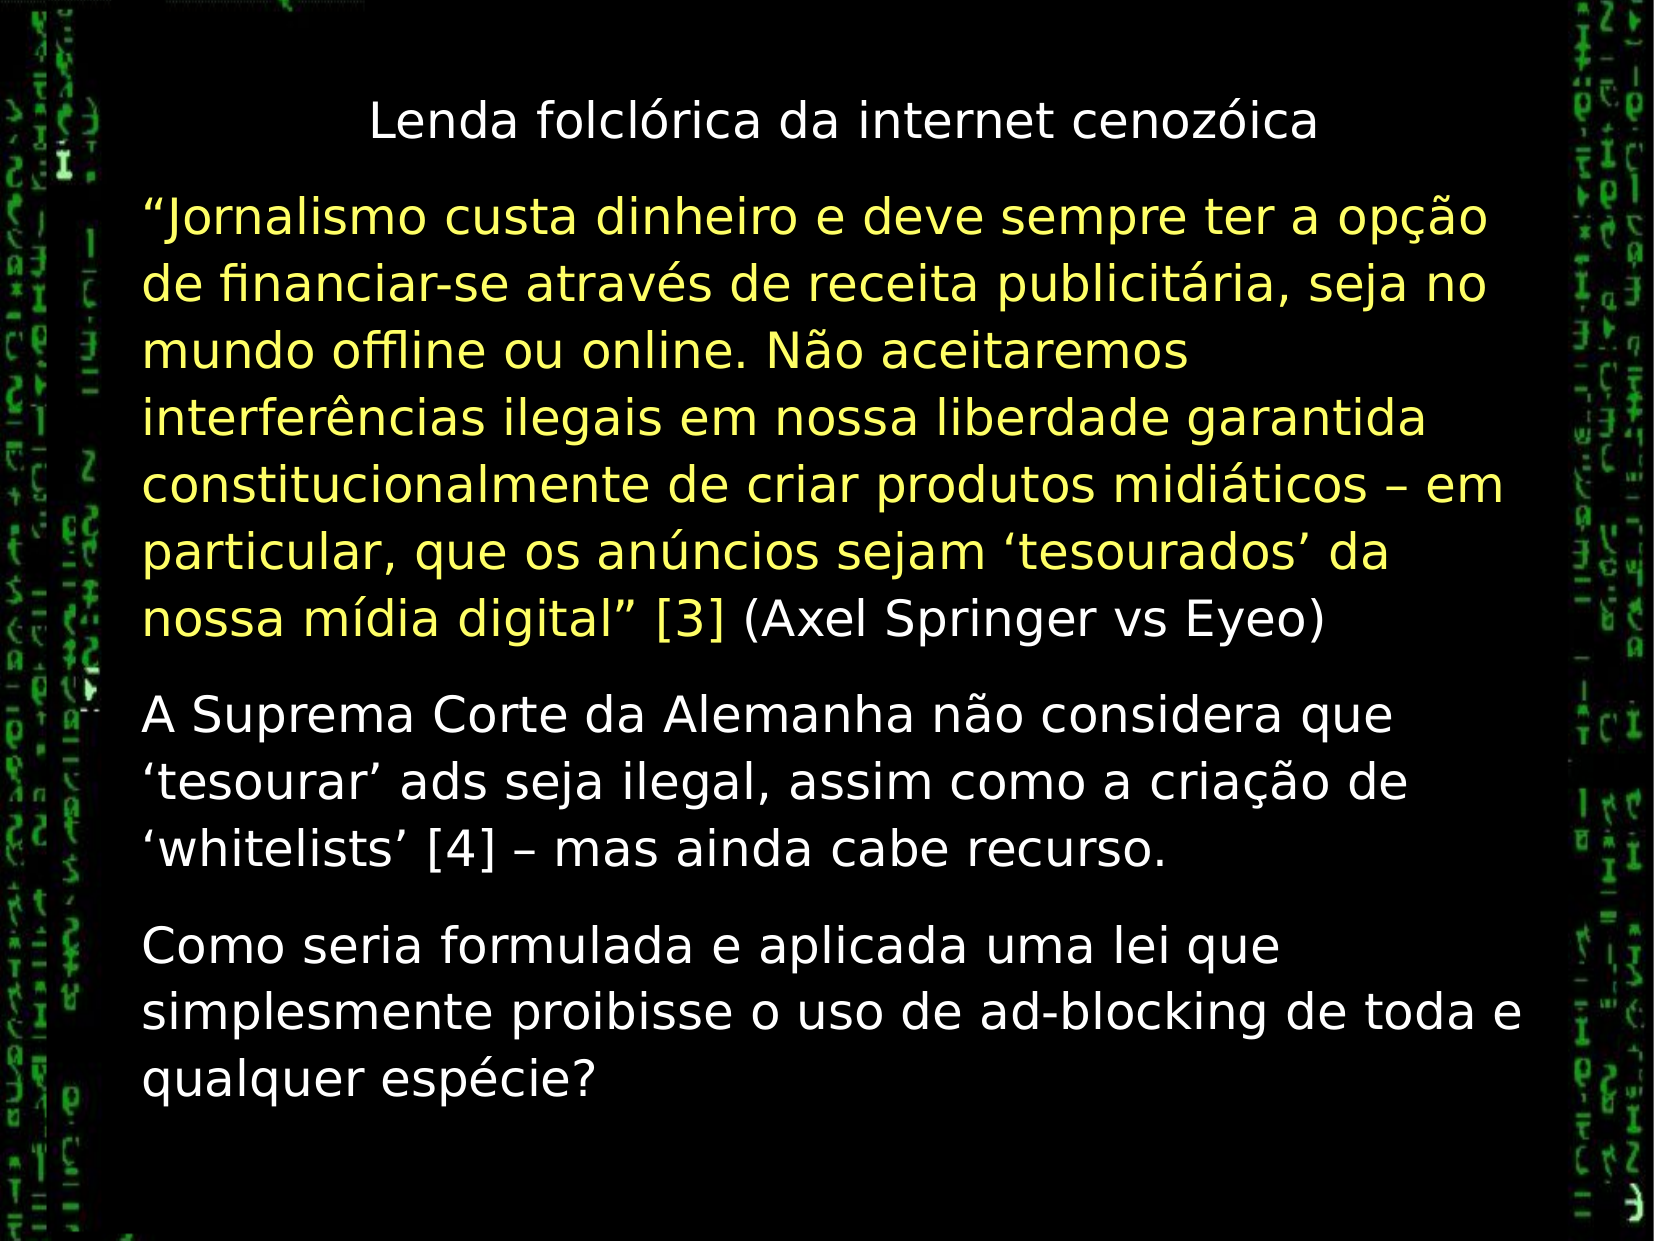

# Lenda folclórica da internet cenozóica
“Jornalismo custa dinheiro e deve sempre ter a opção de financiar-se através de receita publicitária, seja no mundo offline ou online. Não aceitaremos interferências ilegais em nossa liberdade garantida constitucionalmente de criar produtos midiáticos – em particular, que os anúncios sejam ‘tesourados’ da nossa mídia digital” [3] (Axel Springer vs Eyeo)
A Suprema Corte da Alemanha não considera que ‘tesourar’ ads seja ilegal, assim como a criação de ‘whitelists’ [4] – mas ainda cabe recurso.
Como seria formulada e aplicada uma lei que simplesmente proibisse o uso de ad-blocking de toda e qualquer espécie?